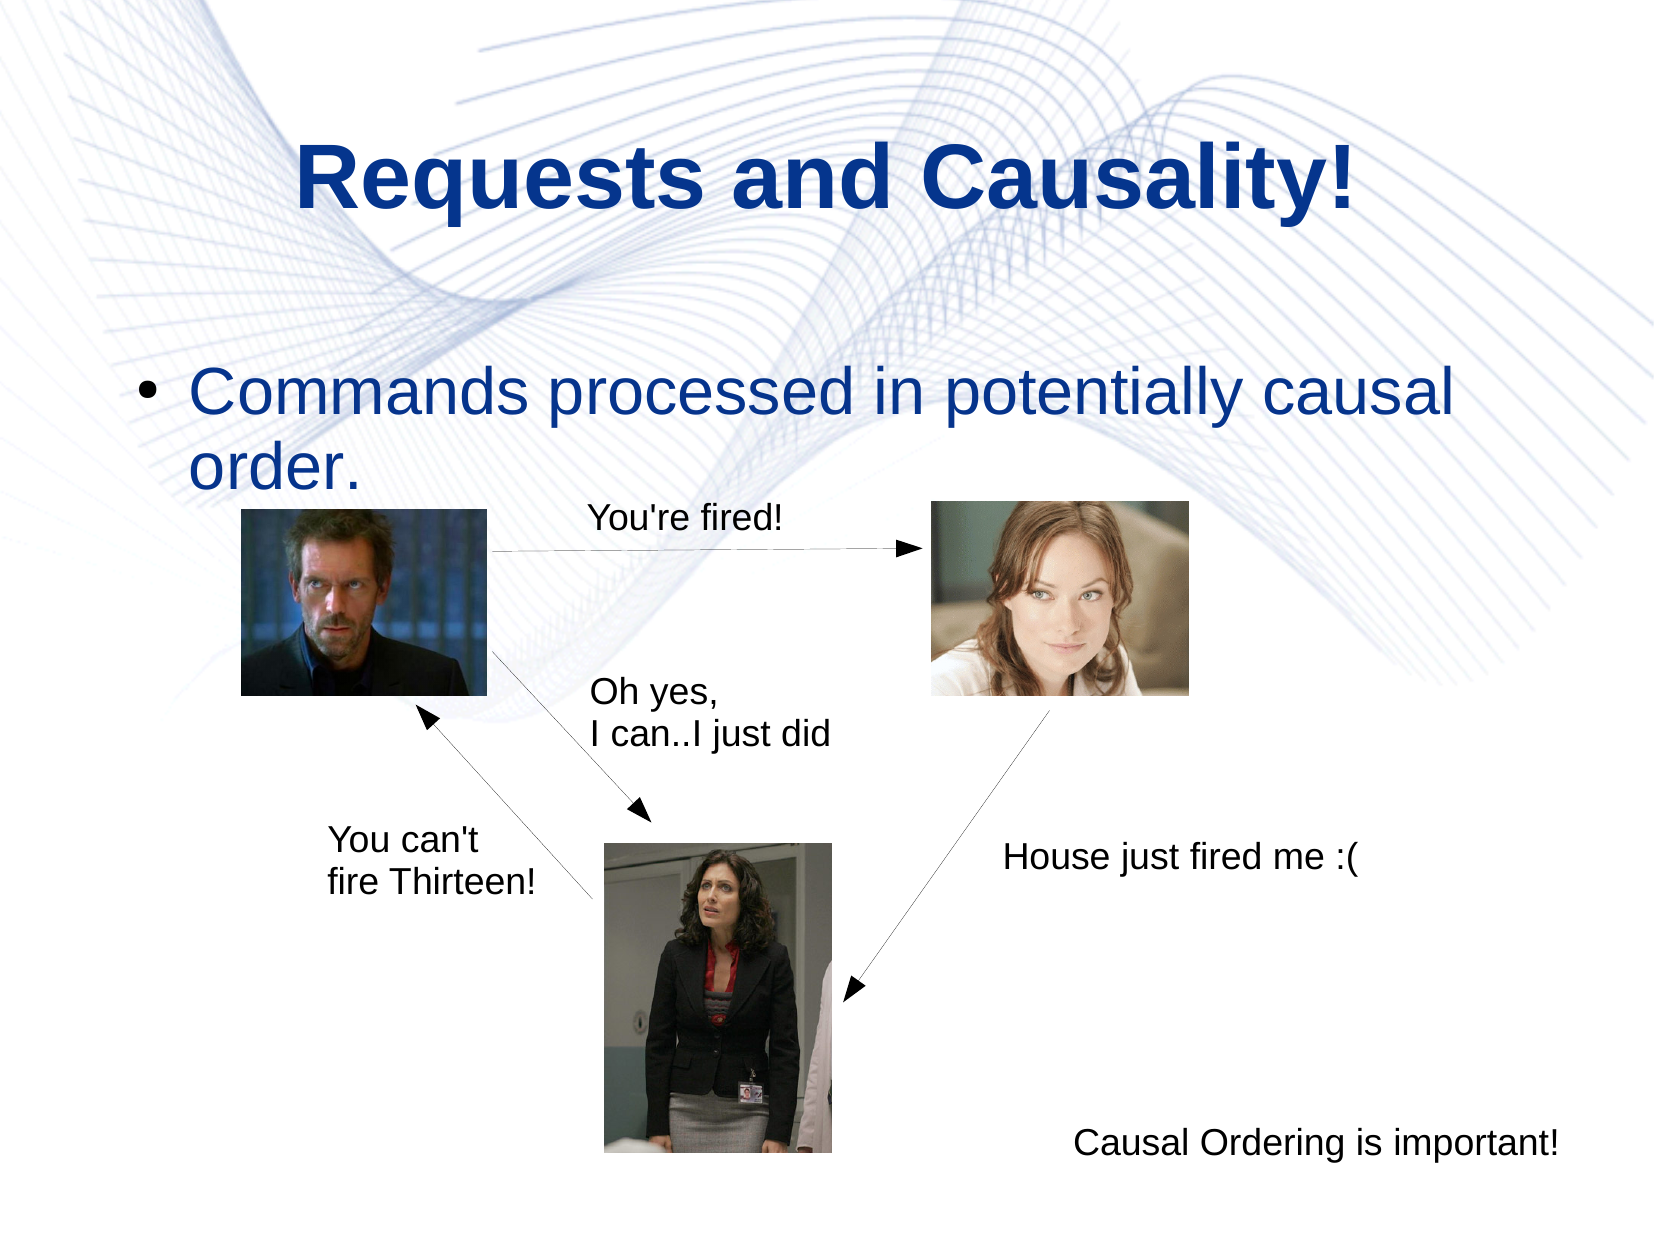

# Requests and Causality!
Commands processed in potentially causal order.
You're fired!
Oh yes,
I can..I just did
You can't
fire Thirteen!
House just fired me :(
Causal Ordering is important!